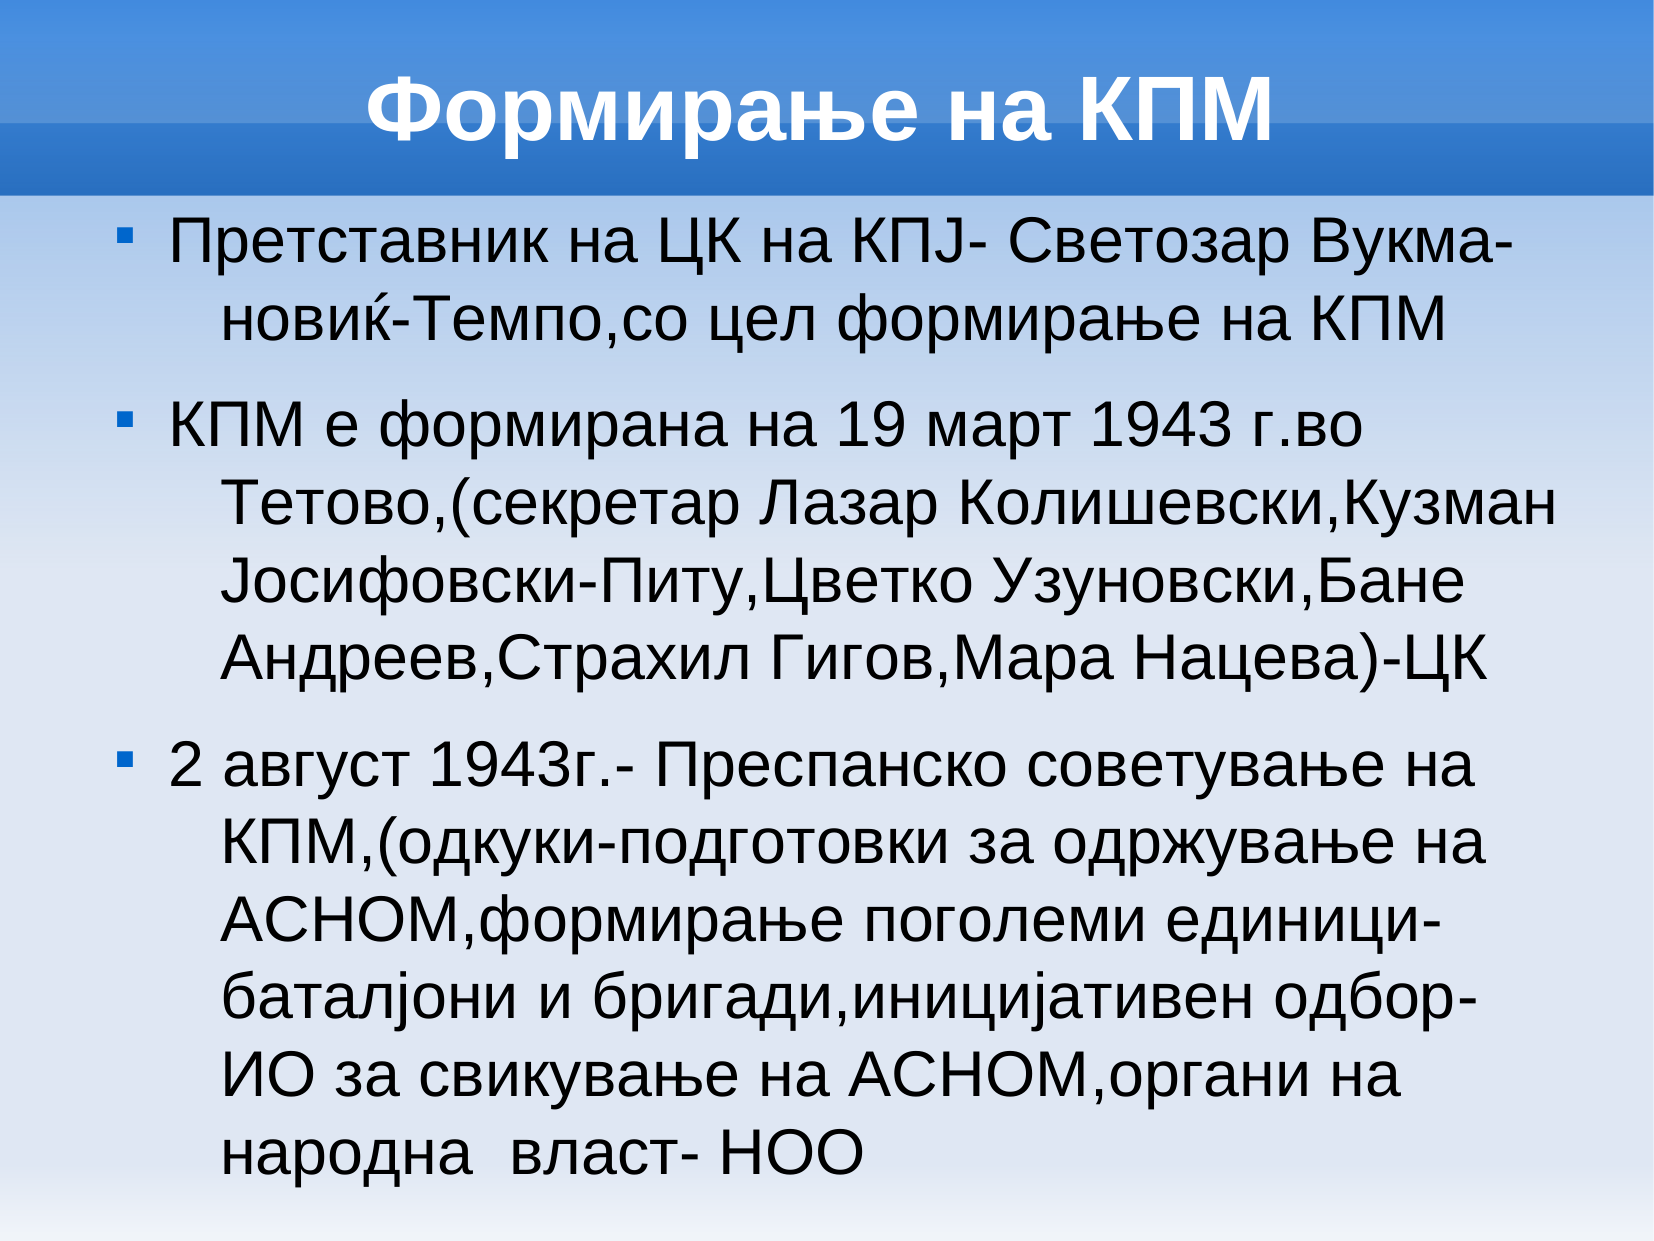

# Формирање на КПМ
Претставник на ЦК на КПЈ- Светозар Вукма- новиќ-Темпо,со цел формирање на КПМ
КПМ е формирана на 19 март 1943 г.во Тетово,(секретар Лазар Колишевски,Кузман Јосифовски-Питу,Цветко Узуновски,Бане Андреев,Страхил Гигов,Мара Нацева)-ЦК
2 август 1943г.- Преспанско советување на КПМ,(одкуки-подготовки за одржување на АСНОМ,формирање поголеми единици- баталјони и бригади,иницијативен одбор- ИО за свикување на АСНОМ,органи на народна власт- НОО